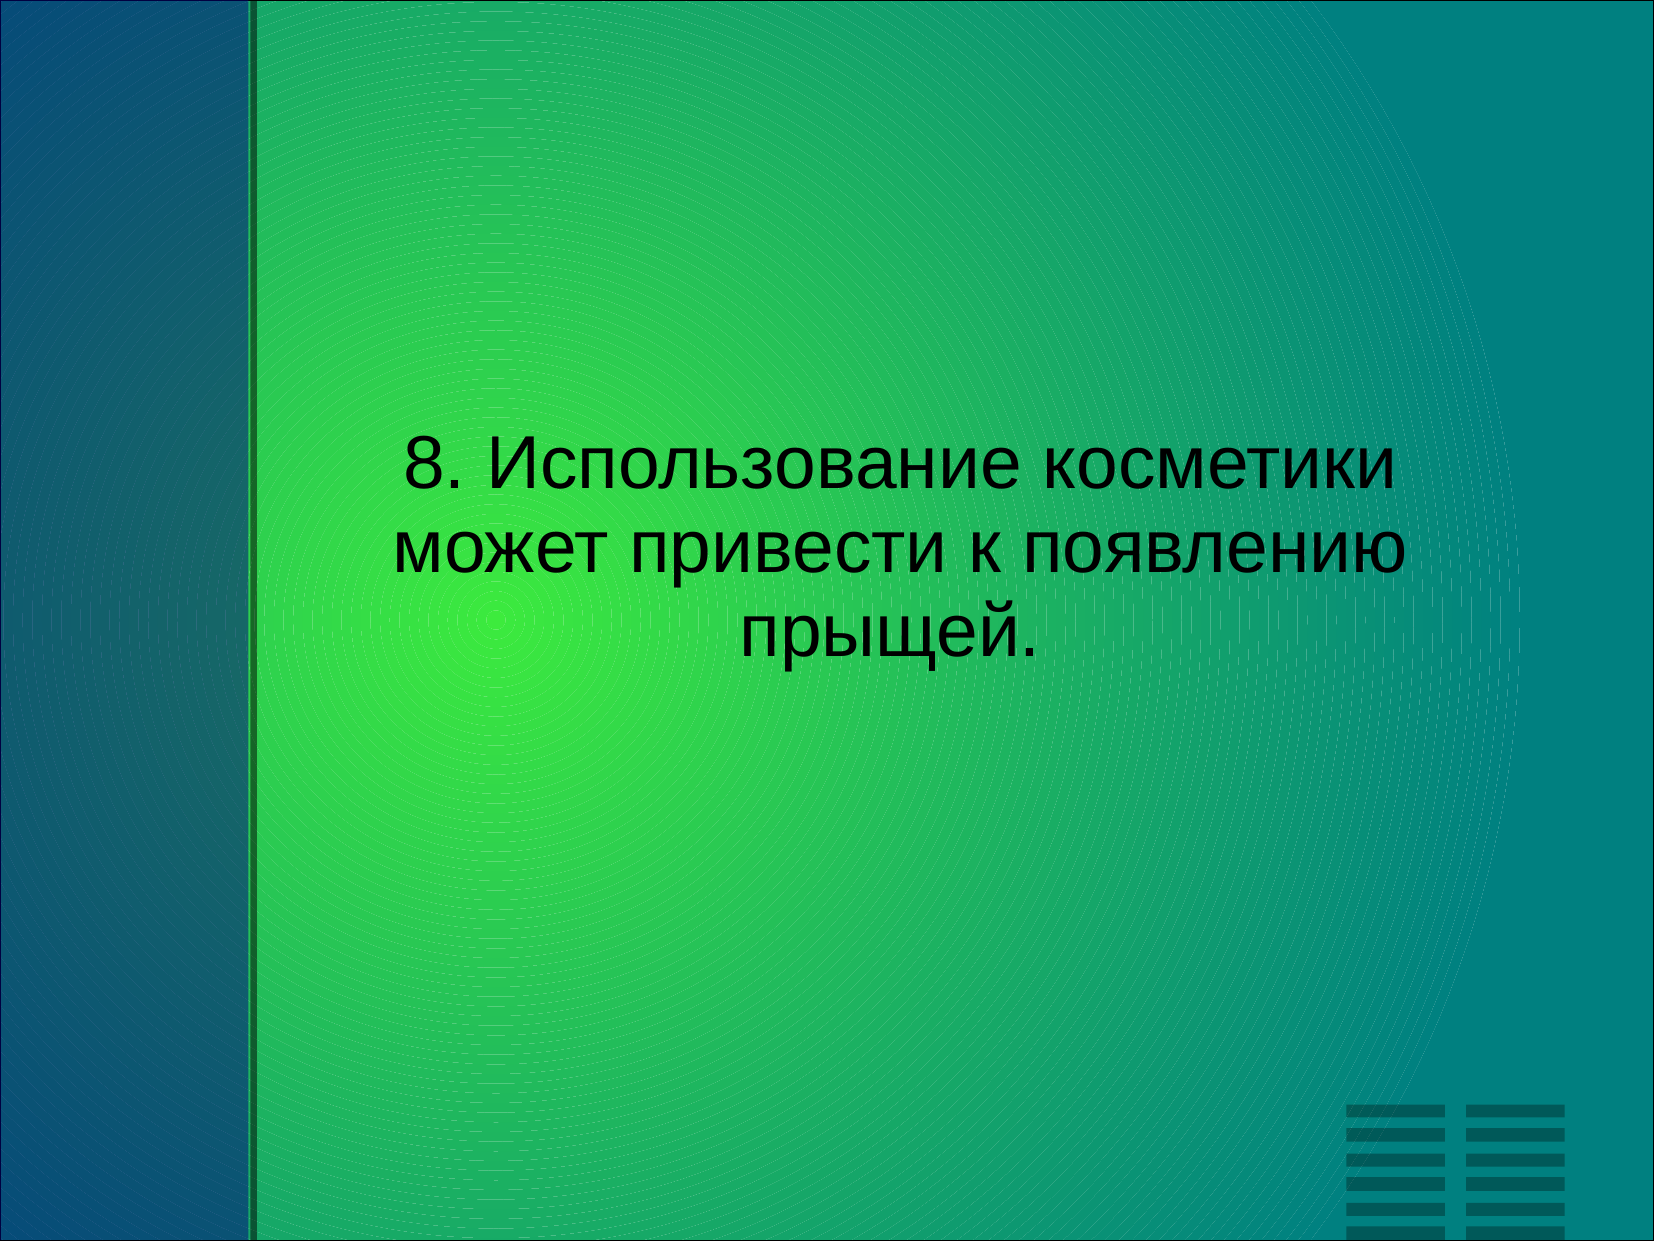

#
8. Использование косметики может привести к появлению прыщей.